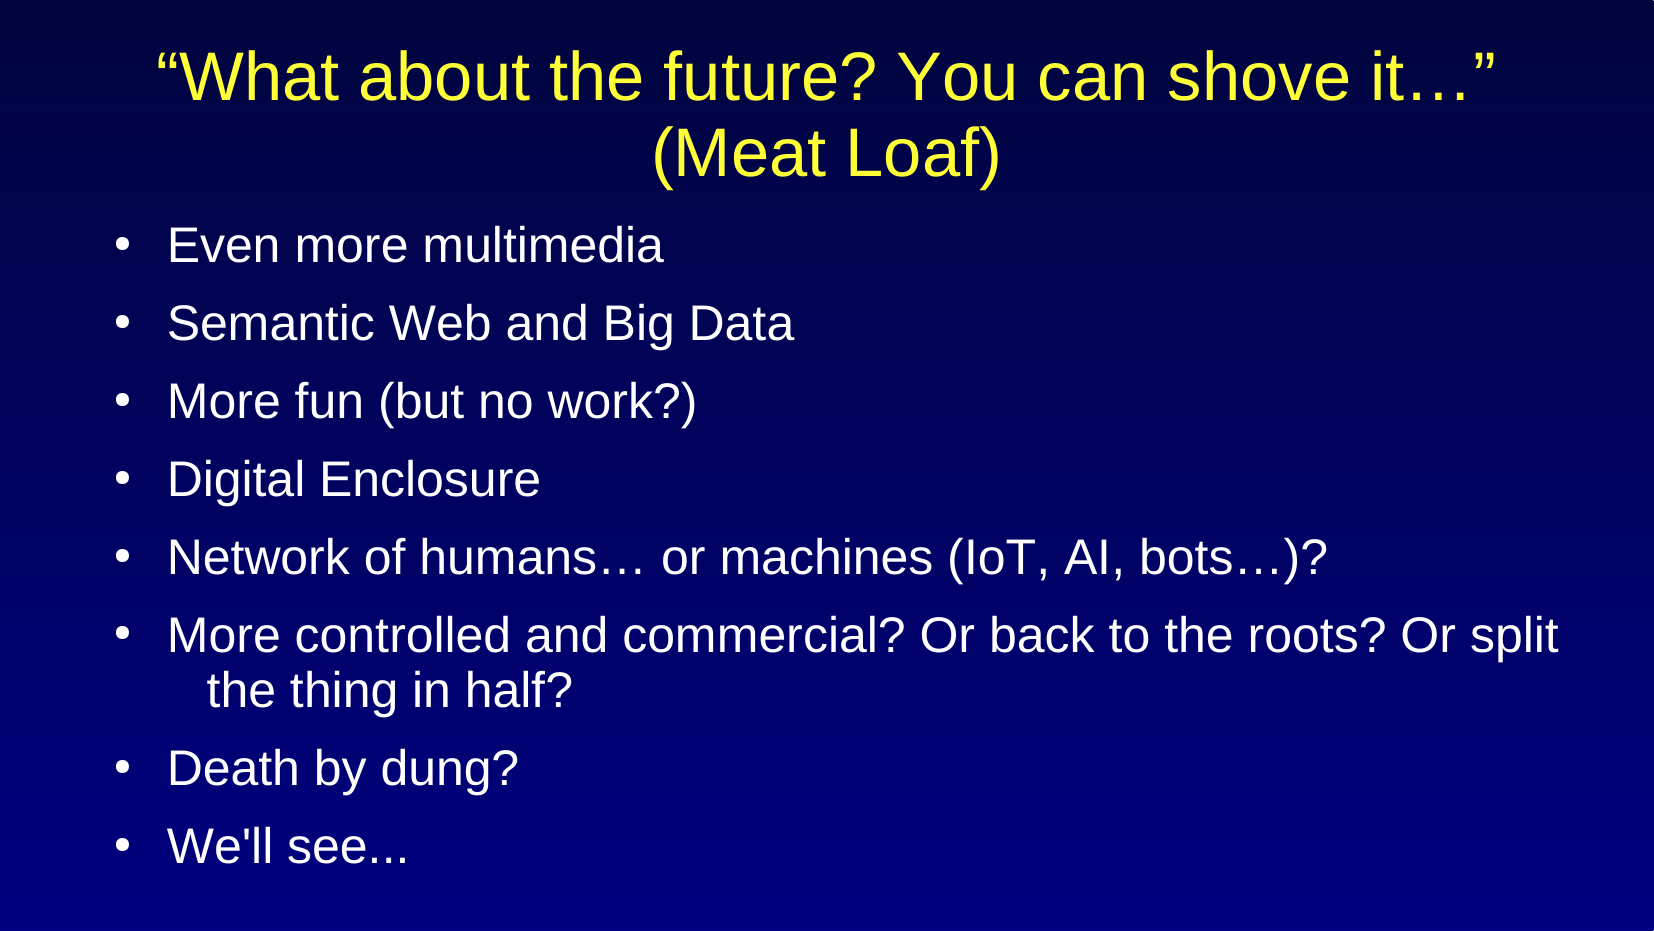

# “What about the future? You can shove it…” (Meat Loaf)
Even more multimedia
Semantic Web and Big Data
More fun (but no work?)
Digital Enclosure
Network of humans… or machines (IoT, AI, bots…)?
More controlled and commercial? Or back to the roots? Or split the thing in half?
Death by dung?
We'll see...